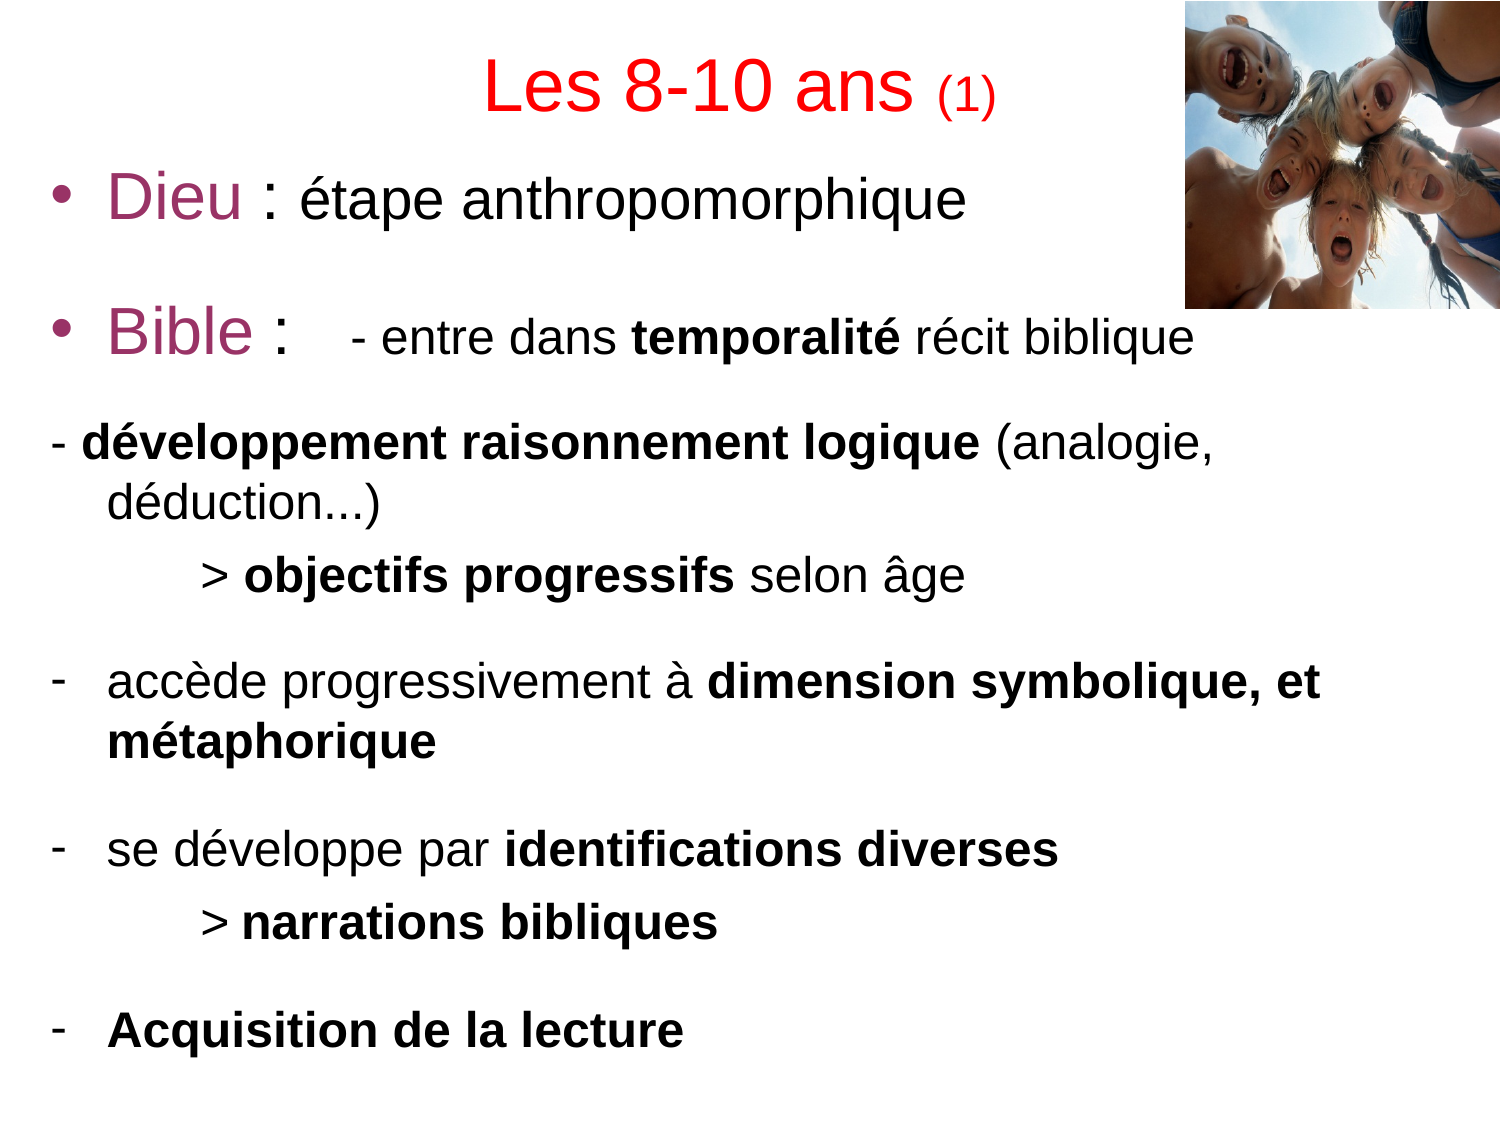

# Les 8-10 ans (1)
Dieu : étape anthropomorphique
Bible : 	- entre dans temporalité récit biblique
- développement raisonnement logique (analogie, déduction...)
		> objectifs progressifs selon âge
accède progressivement à dimension symbolique, et métaphorique
se développe par identifications diverses
		> narrations bibliques
Acquisition de la lecture